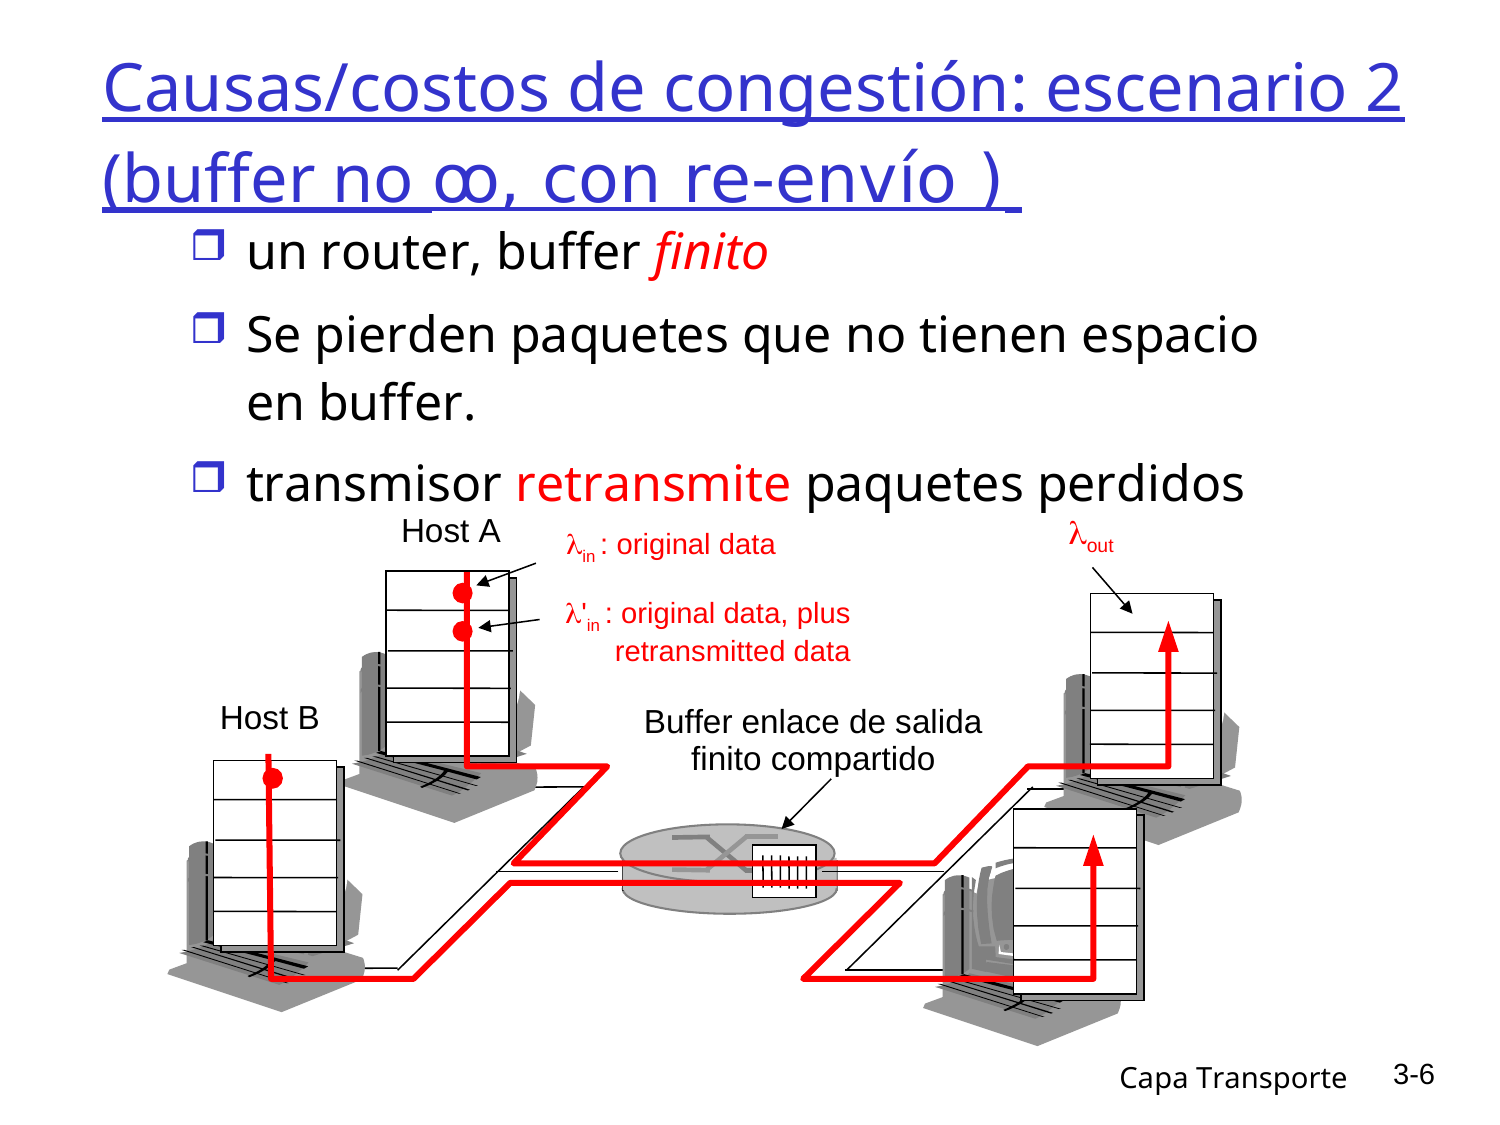

# Causas/costos de congestión: escenario 2 (buffer no ꝏ, con re-envío )
un router, buffer finito
Se pierden paquetes que no tienen espacio en buffer.
transmisor retransmite paquetes perdidos
Host A
out
in : original data
'in : original data, plus retransmitted data
Host B
Buffer enlace de salida finito compartido
6